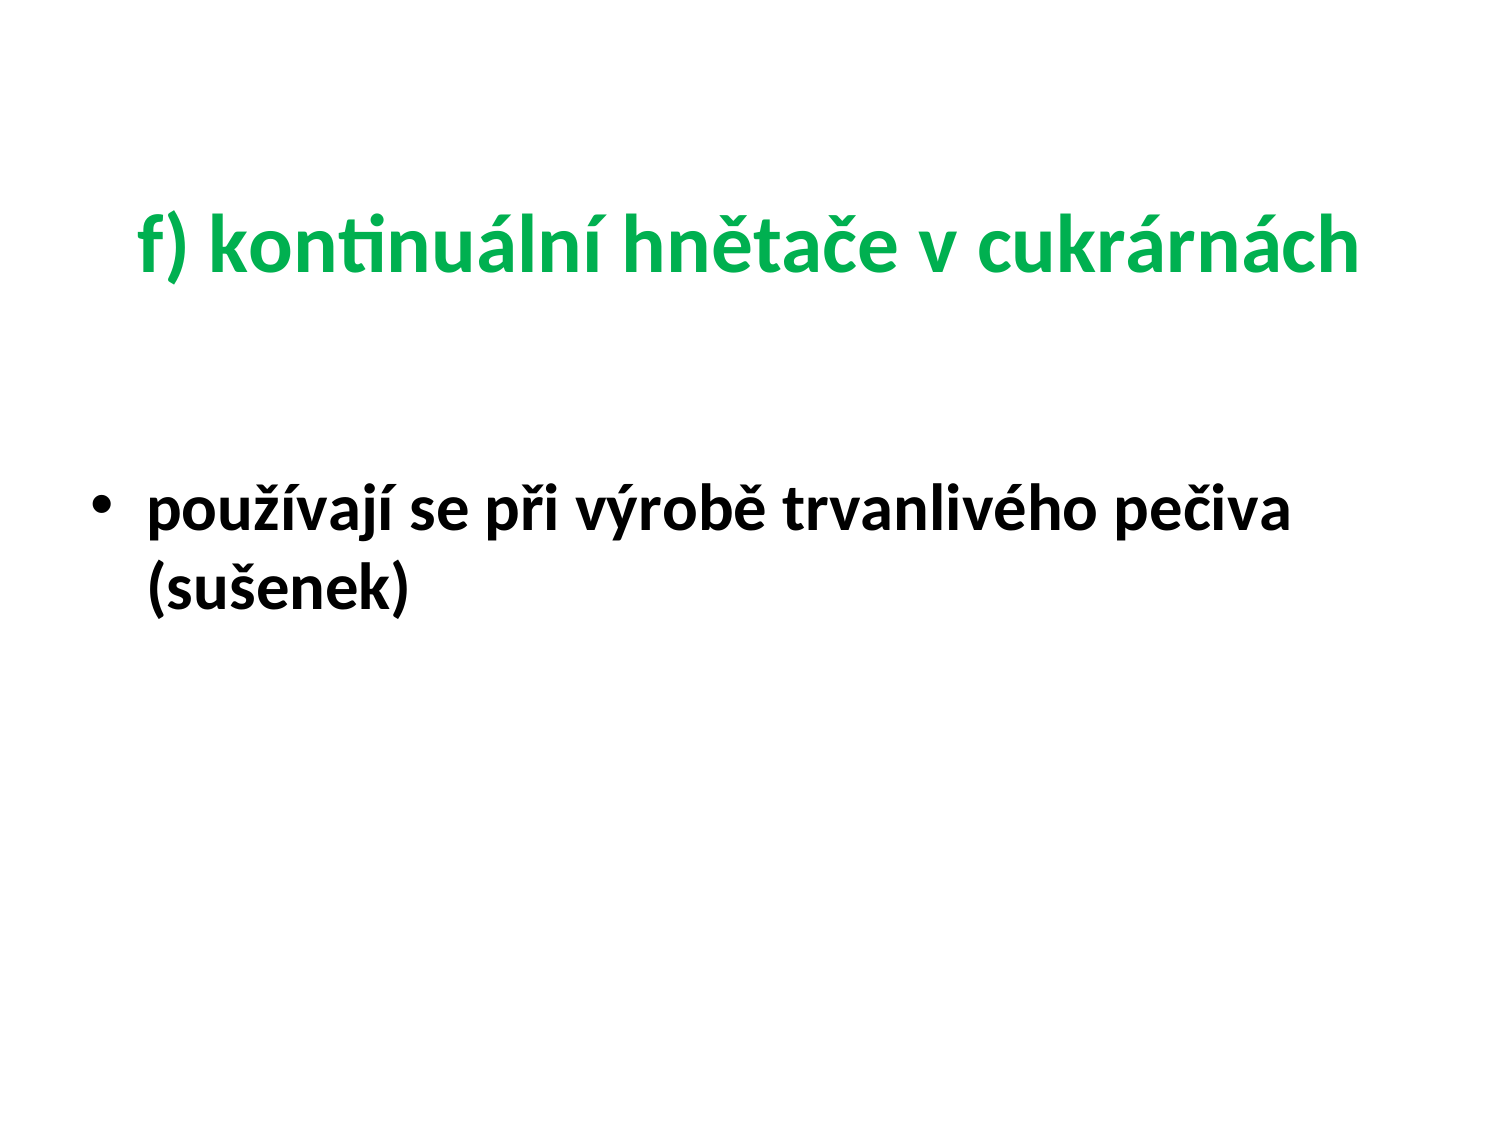

# f) kontinuální hnětače v cukrárnách
používají se při výrobě trvanlivého pečiva (sušenek)